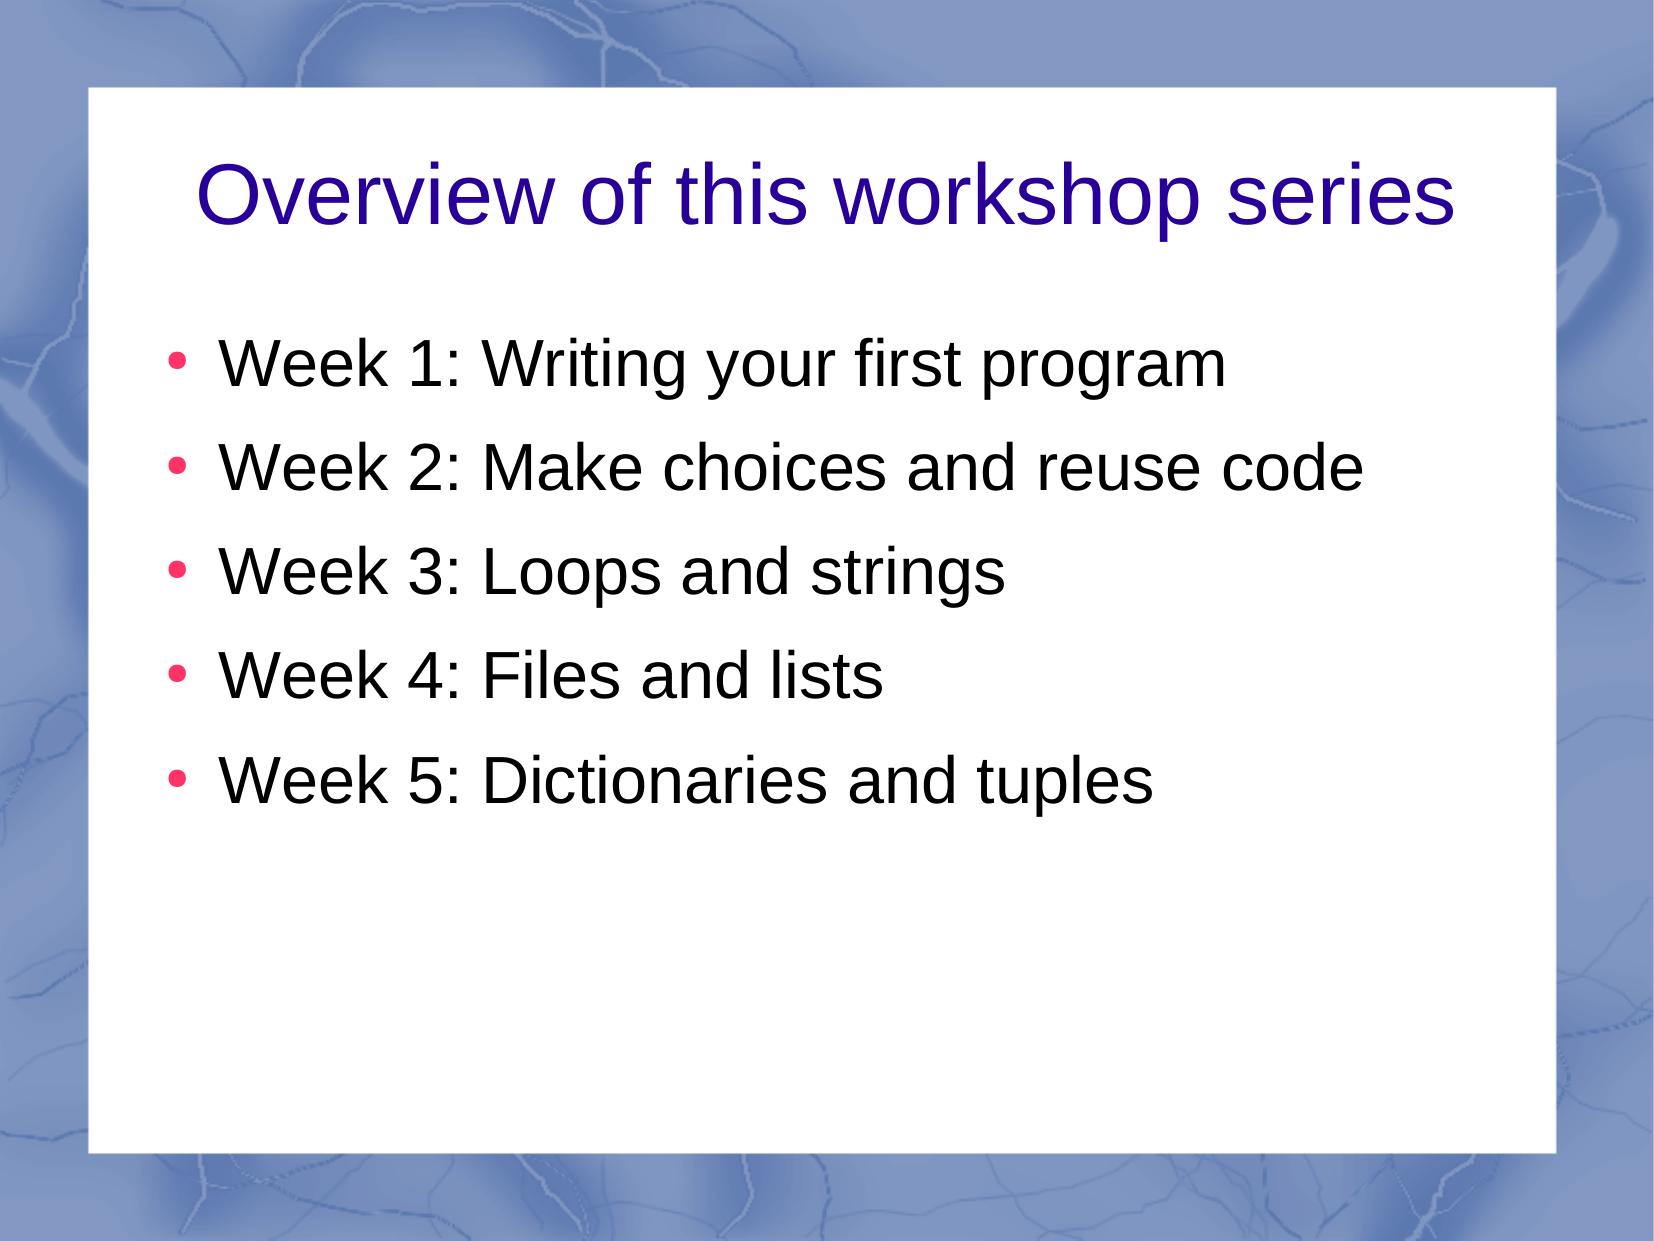

# Overview of this workshop series
Week 1: Writing your first program
Week 2: Make choices and reuse code
Week 3: Loops and strings
Week 4: Files and lists
Week 5: Dictionaries and tuples